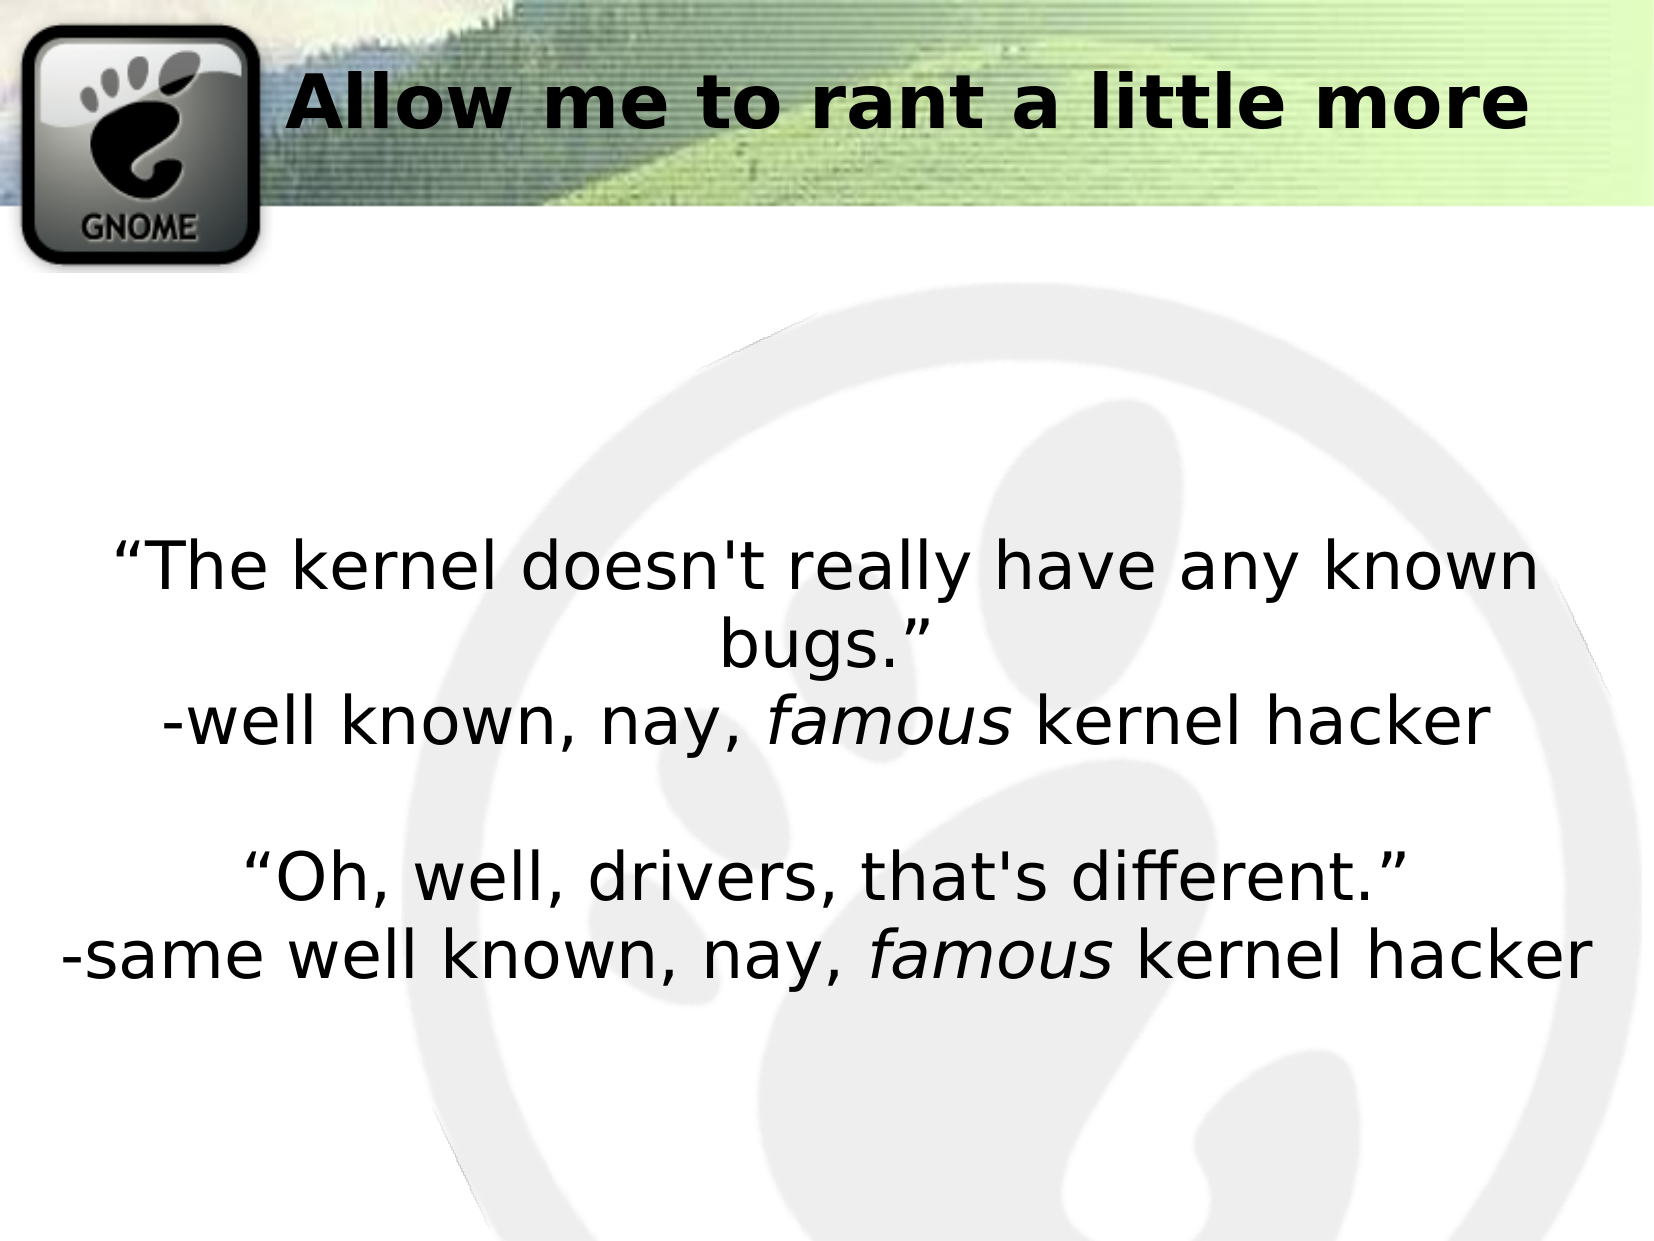

# Allow me to rant a little more
“The kernel doesn't really have any known bugs.”
-well known, nay, famous kernel hacker
“Oh, well, drivers, that's different.”
-same well known, nay, famous kernel hacker